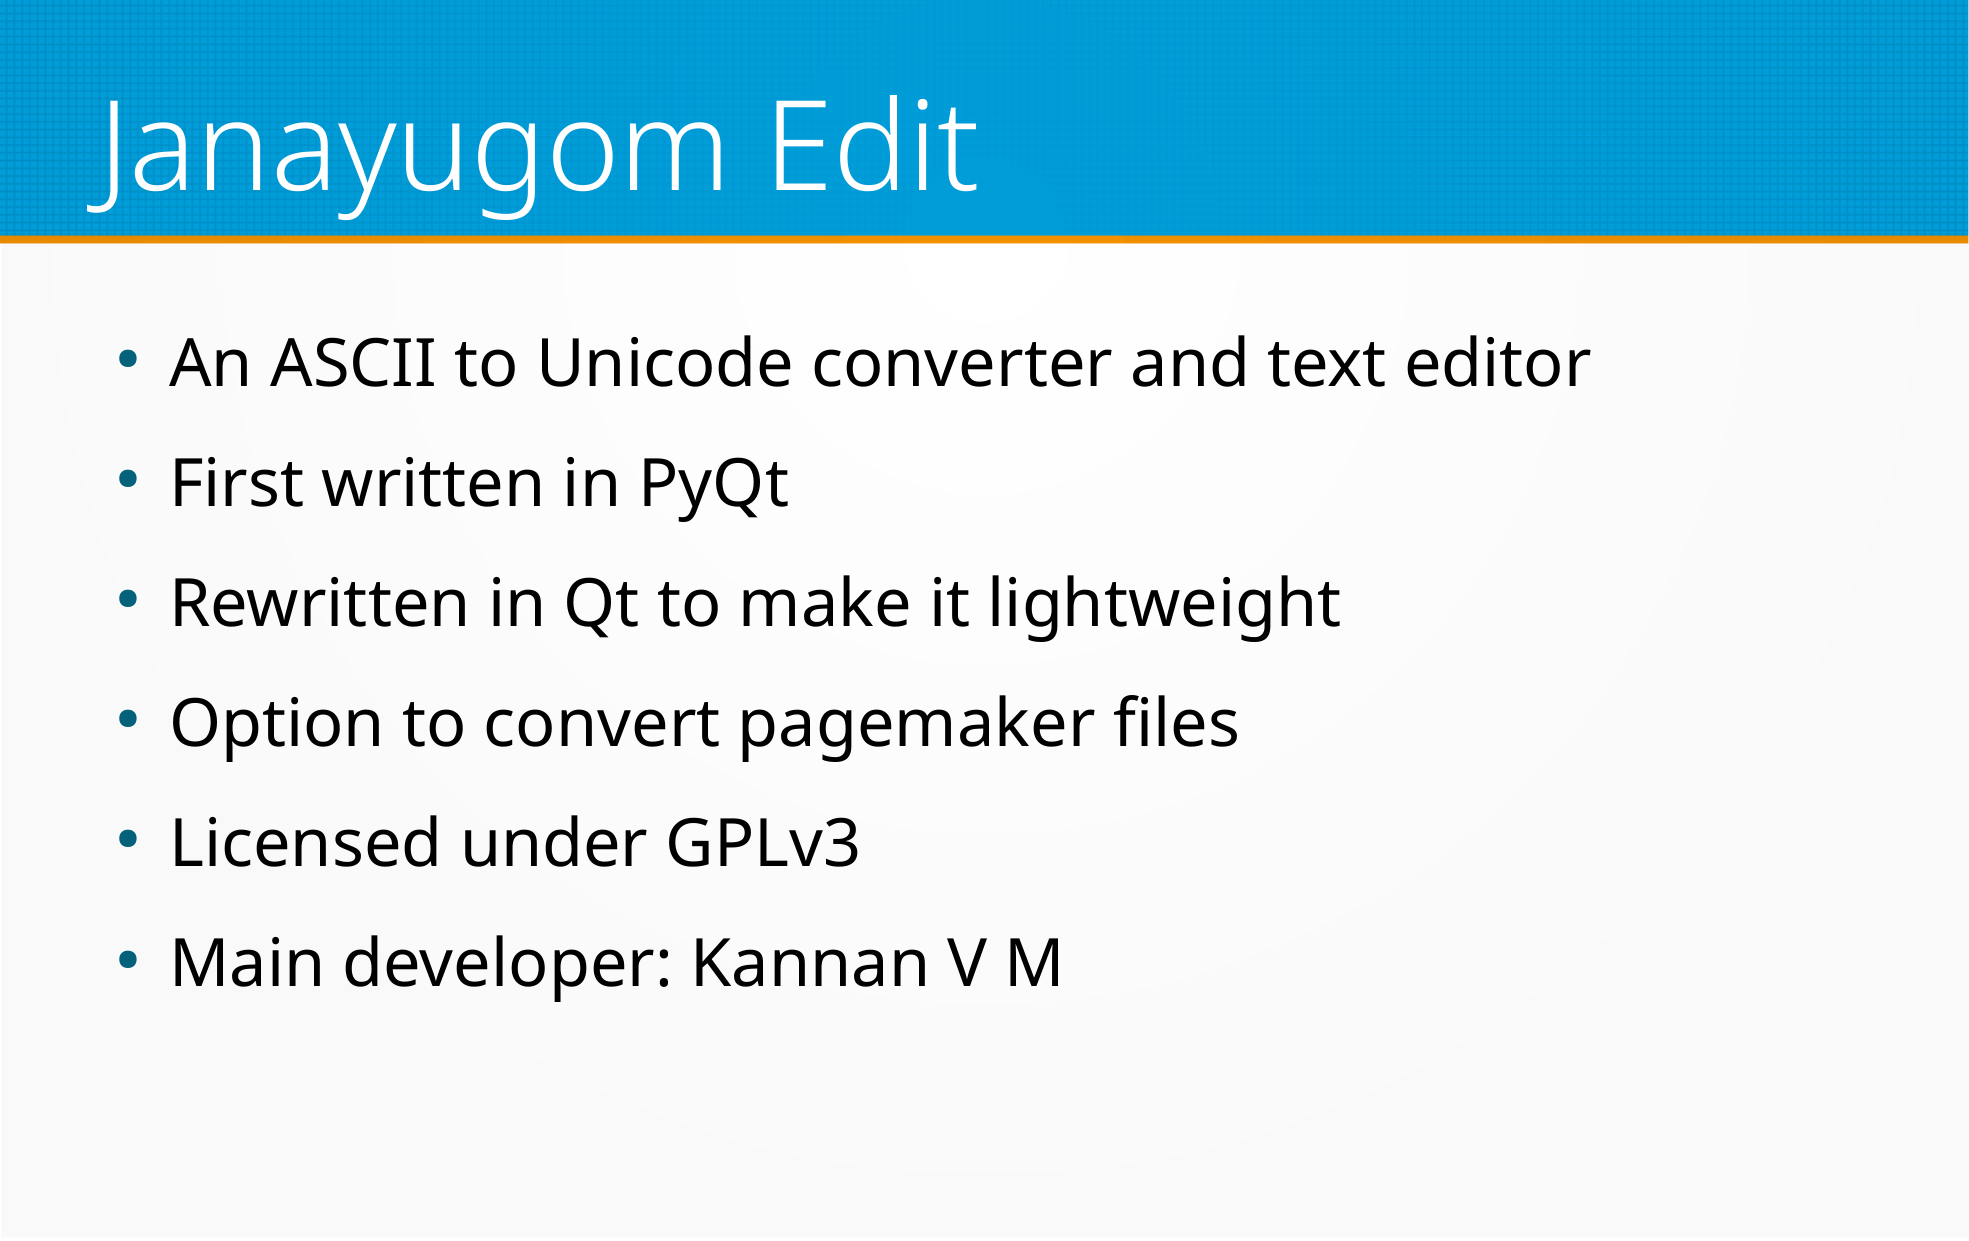

# Janayugom Edit
An ASCII to Unicode converter and text editor
First written in PyQt
Rewritten in Qt to make it lightweight
Option to convert pagemaker files
Licensed under GPLv3
Main developer: Kannan V M